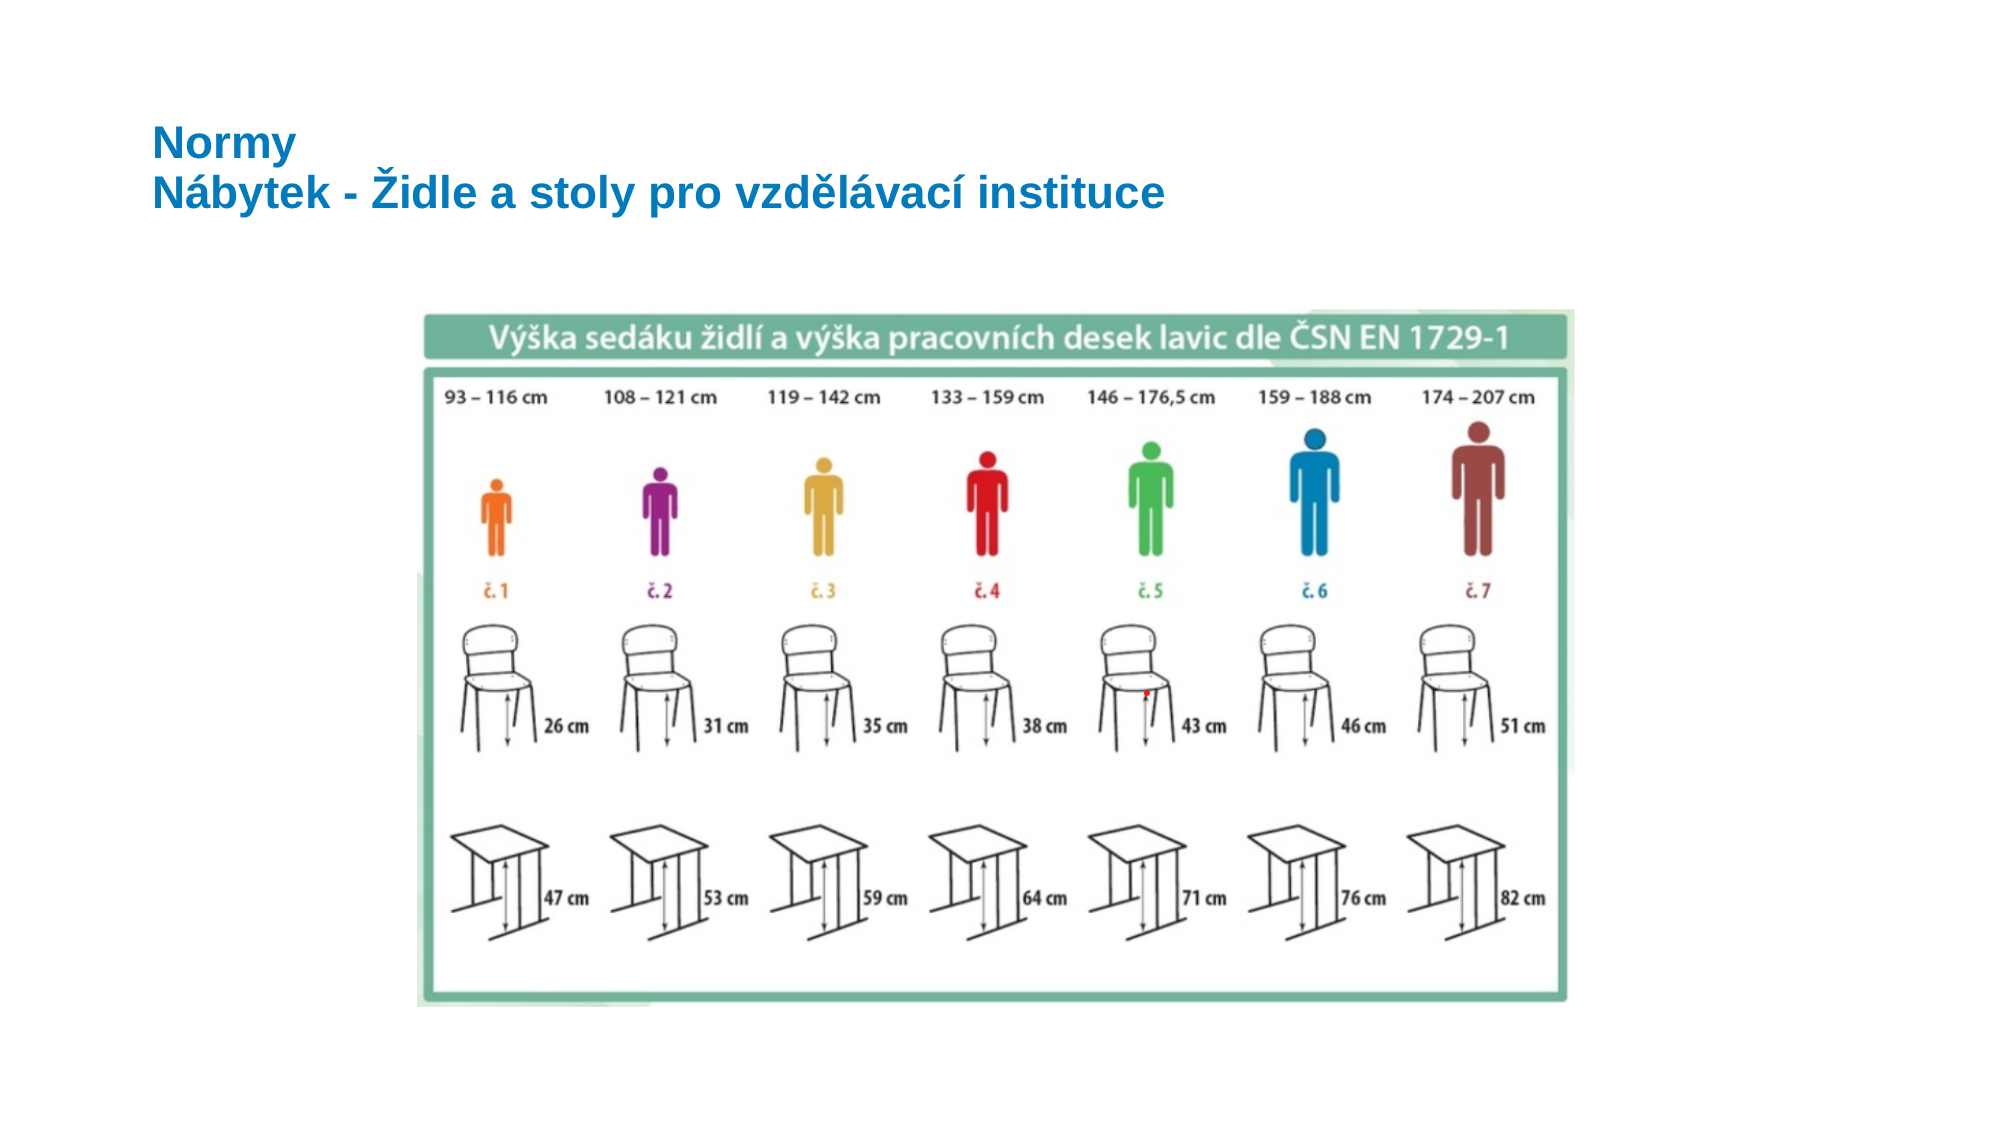

# Normy Nábytek - Židle a stoly pro vzdělávací instituce